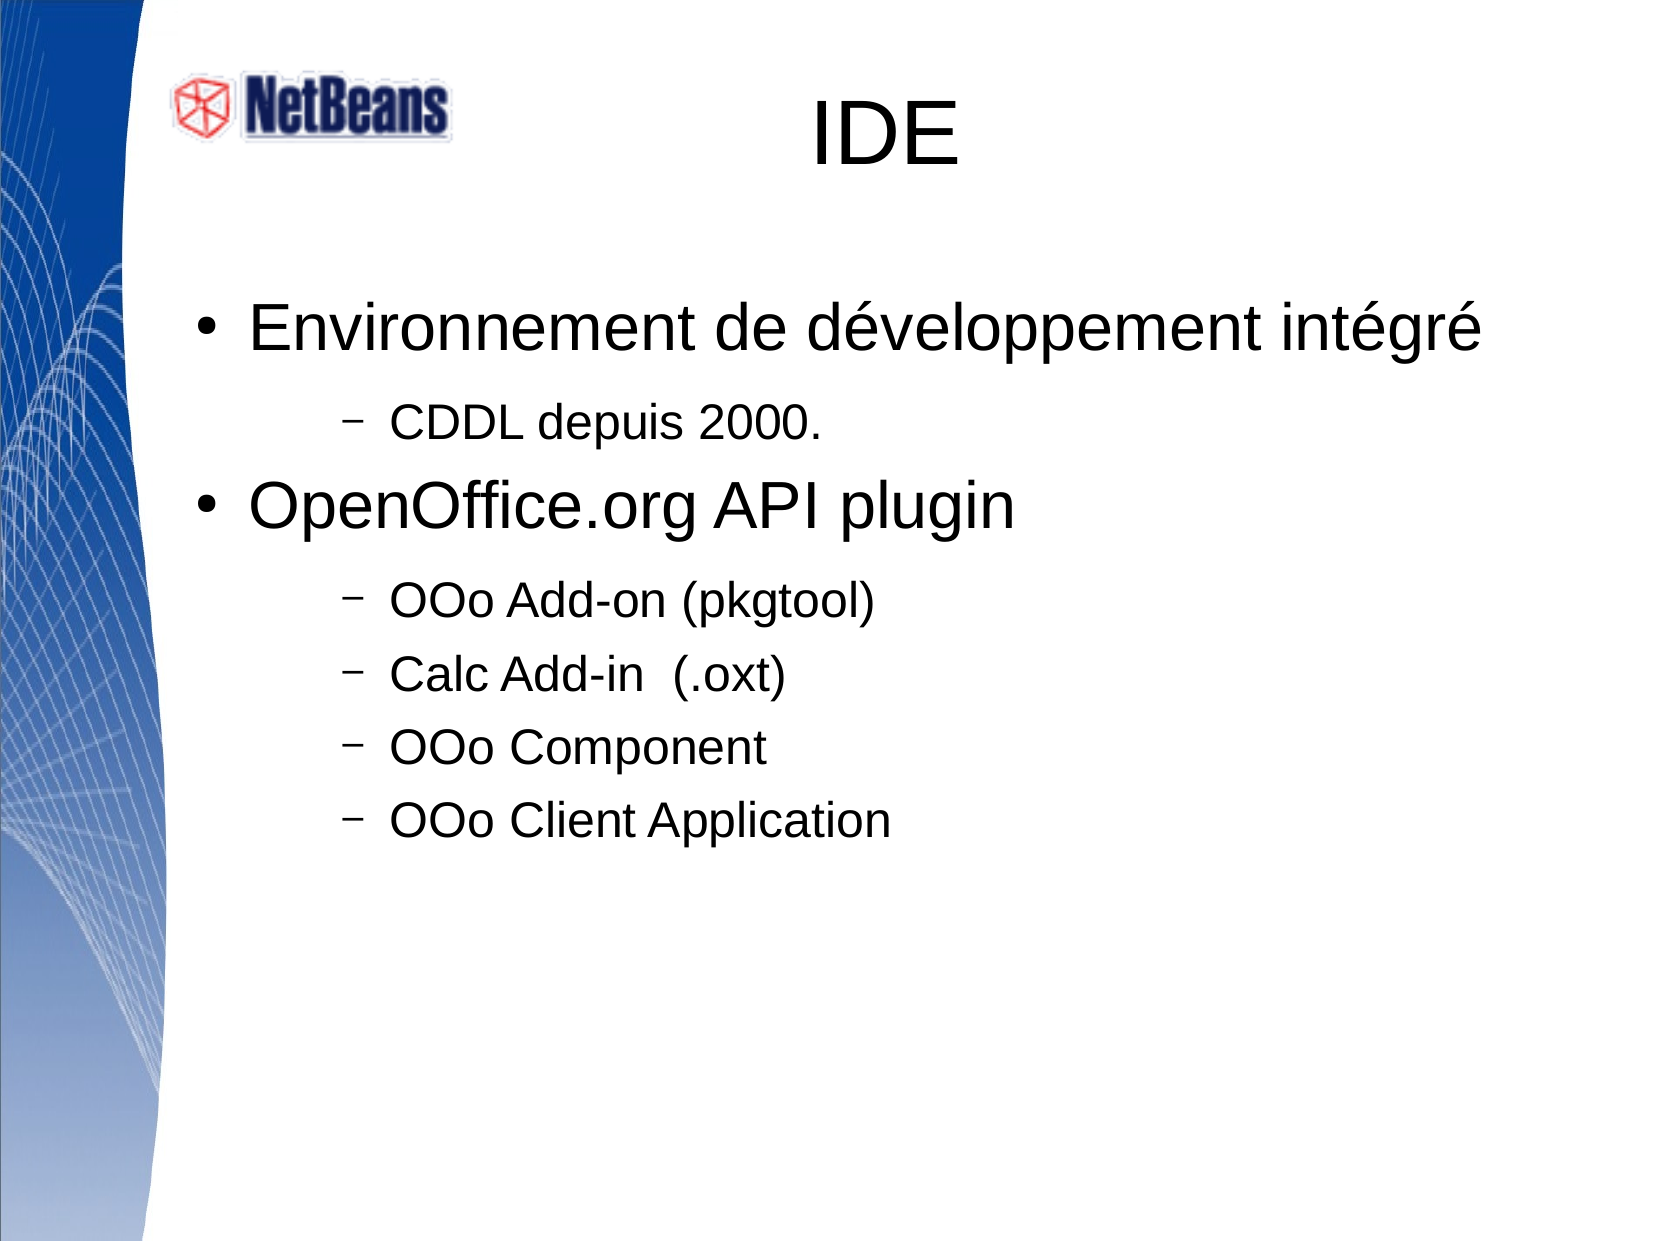

# IDE
Environnement de développement intégré
CDDL depuis 2000.
OpenOffice.org API plugin
OOo Add-on (pkgtool)
Calc Add-in (.oxt)
OOo Component
OOo Client Application